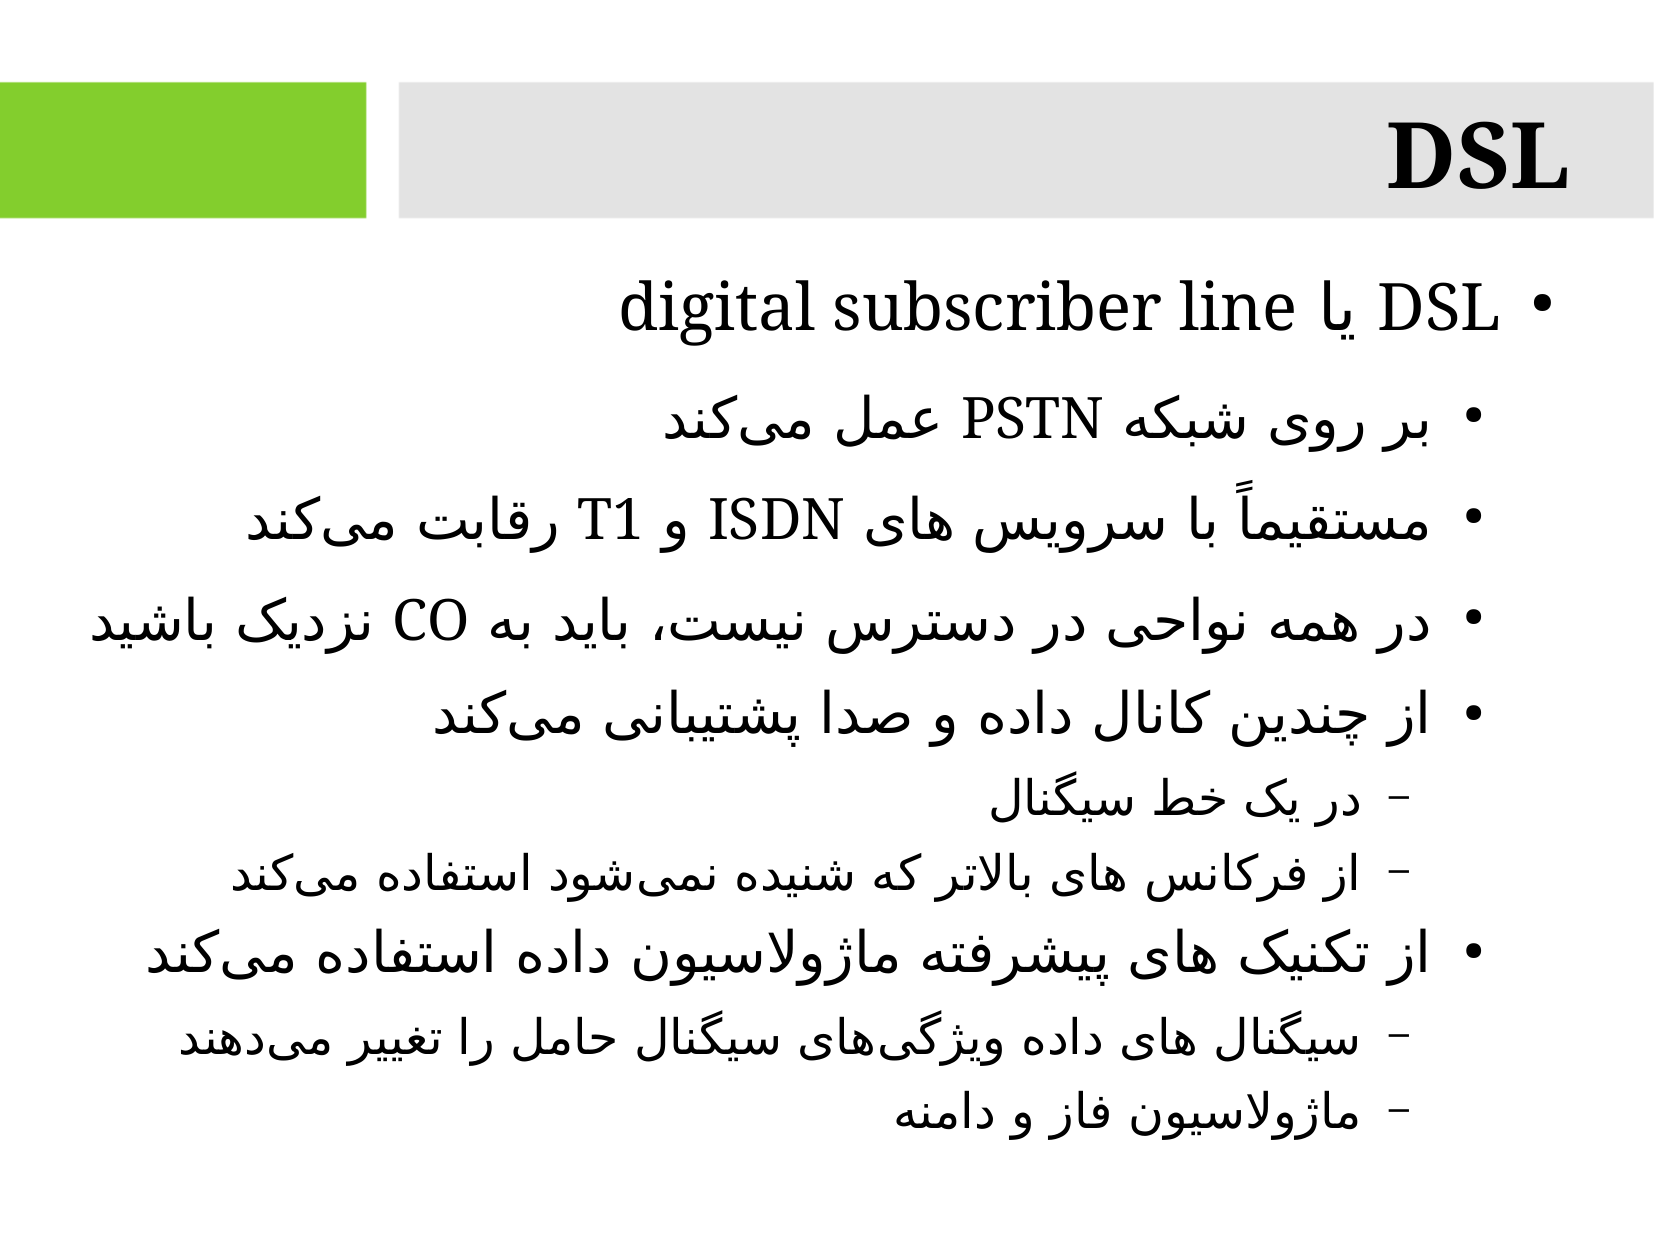

# DSL
DSL یا digital subscriber line
بر روی شبکه PSTN عمل می‌کند
مستقیماً با سرویس های ISDN و T1 رقابت می‌کند
در همه نواحی در دسترس نیست، باید به CO نزدیک باشید
از چندین کانال داده و صدا پشتیبانی می‌کند
در یک خط سیگنال
از فرکانس های بالاتر که شنیده نمی‌شود استفاده می‌کند
از تکنیک های پیشرفته ماژولاسیون داده استفاده می‌کند
سیگنال های داده ویژگی‌های سیگنال حامل را تغییر می‌دهند
ماژولاسیون فاز و دامنه